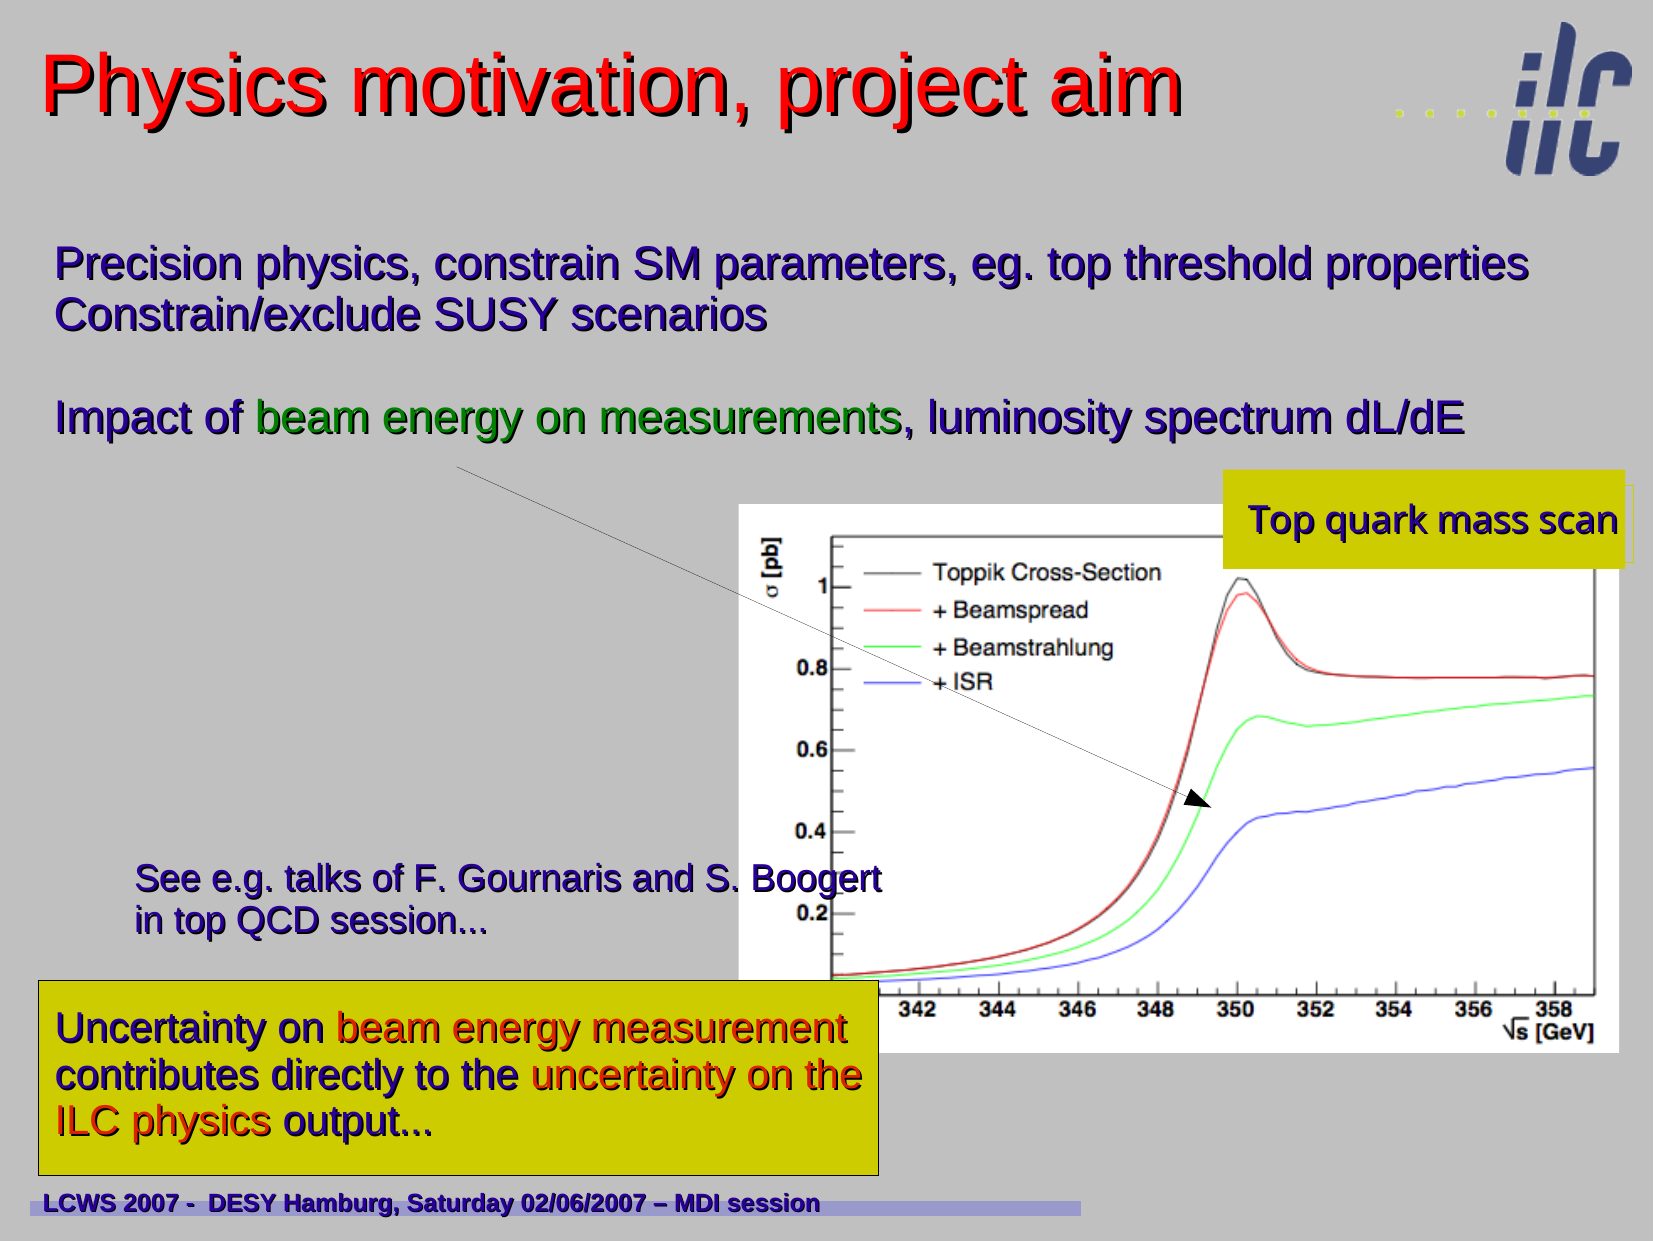

Physics motivation, project aim
 Precision physics, constrain SM parameters, eg. top threshold properties
 Constrain/exclude SUSY scenarios
 Impact of beam energy on measurements, luminosity spectrum dL/dE
Top quark mass scan
See e.g. talks of F. Gournaris and S. Boogert
in top QCD session...
Uncertainty on beam energy measurement
contributes directly to the uncertainty on the
ILC physics output...
LCWS 2007 - DESY Hamburg, Saturday 02/06/2007 – MDI session